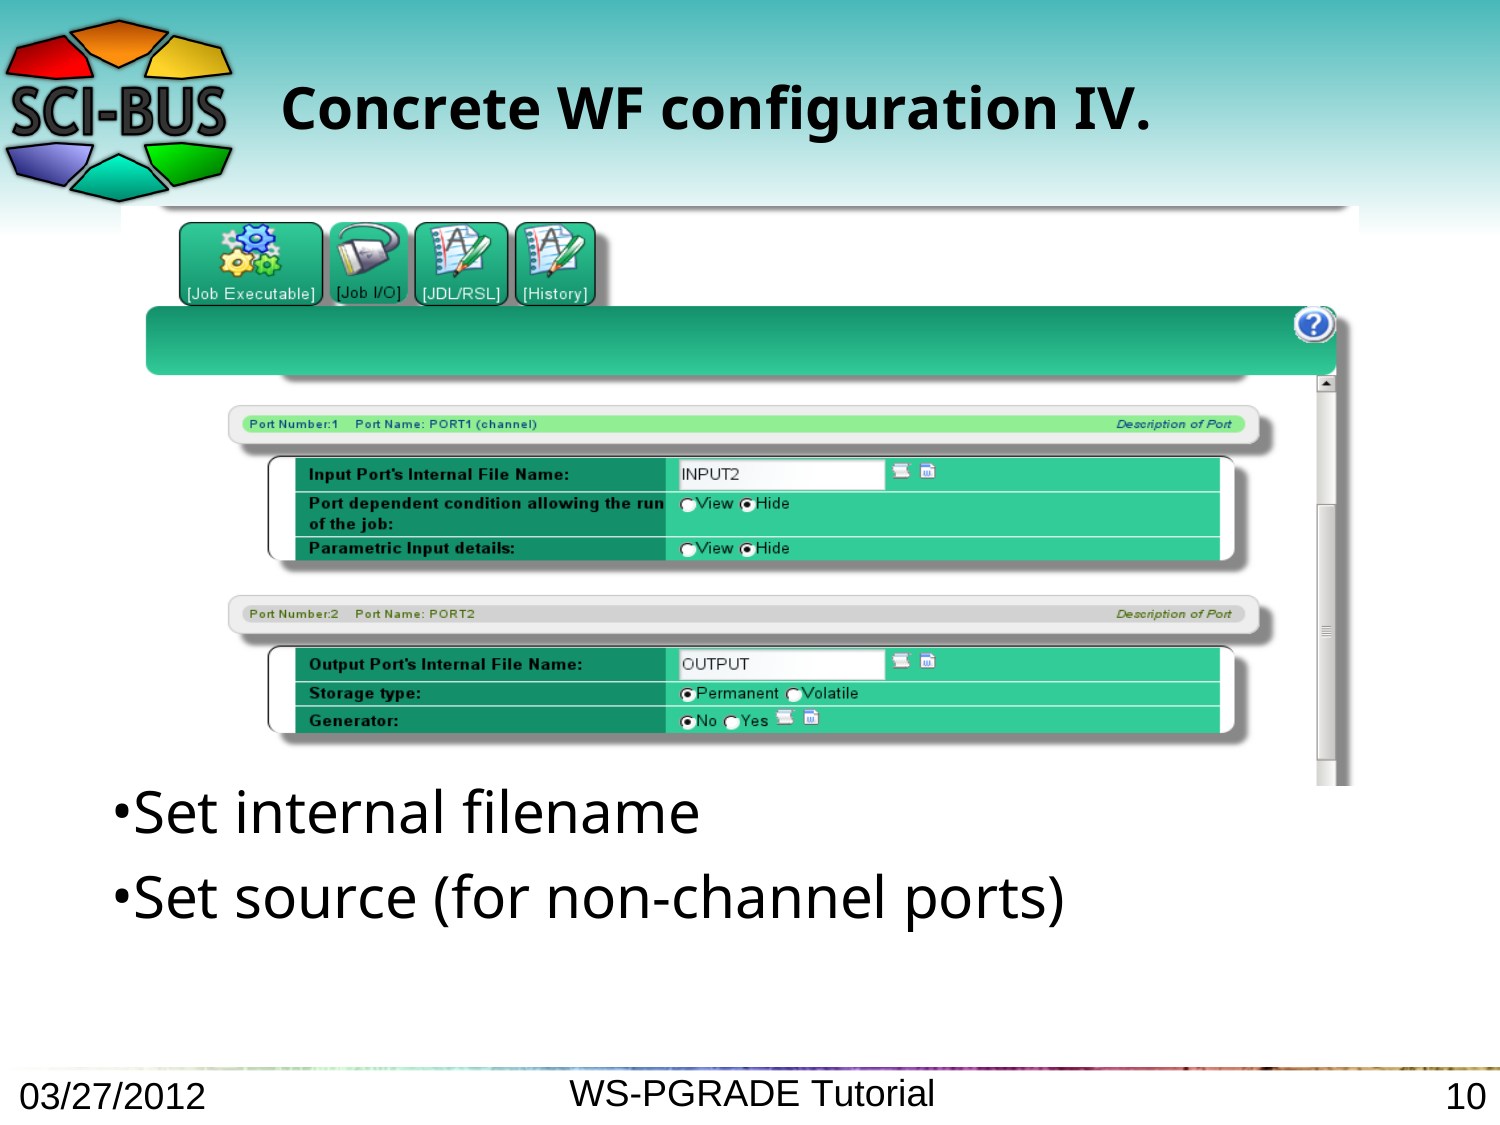

# Concrete WF configuration IV.
Set internal filename
Set source (for non-channel ports)
Footer
5/29/2006
10